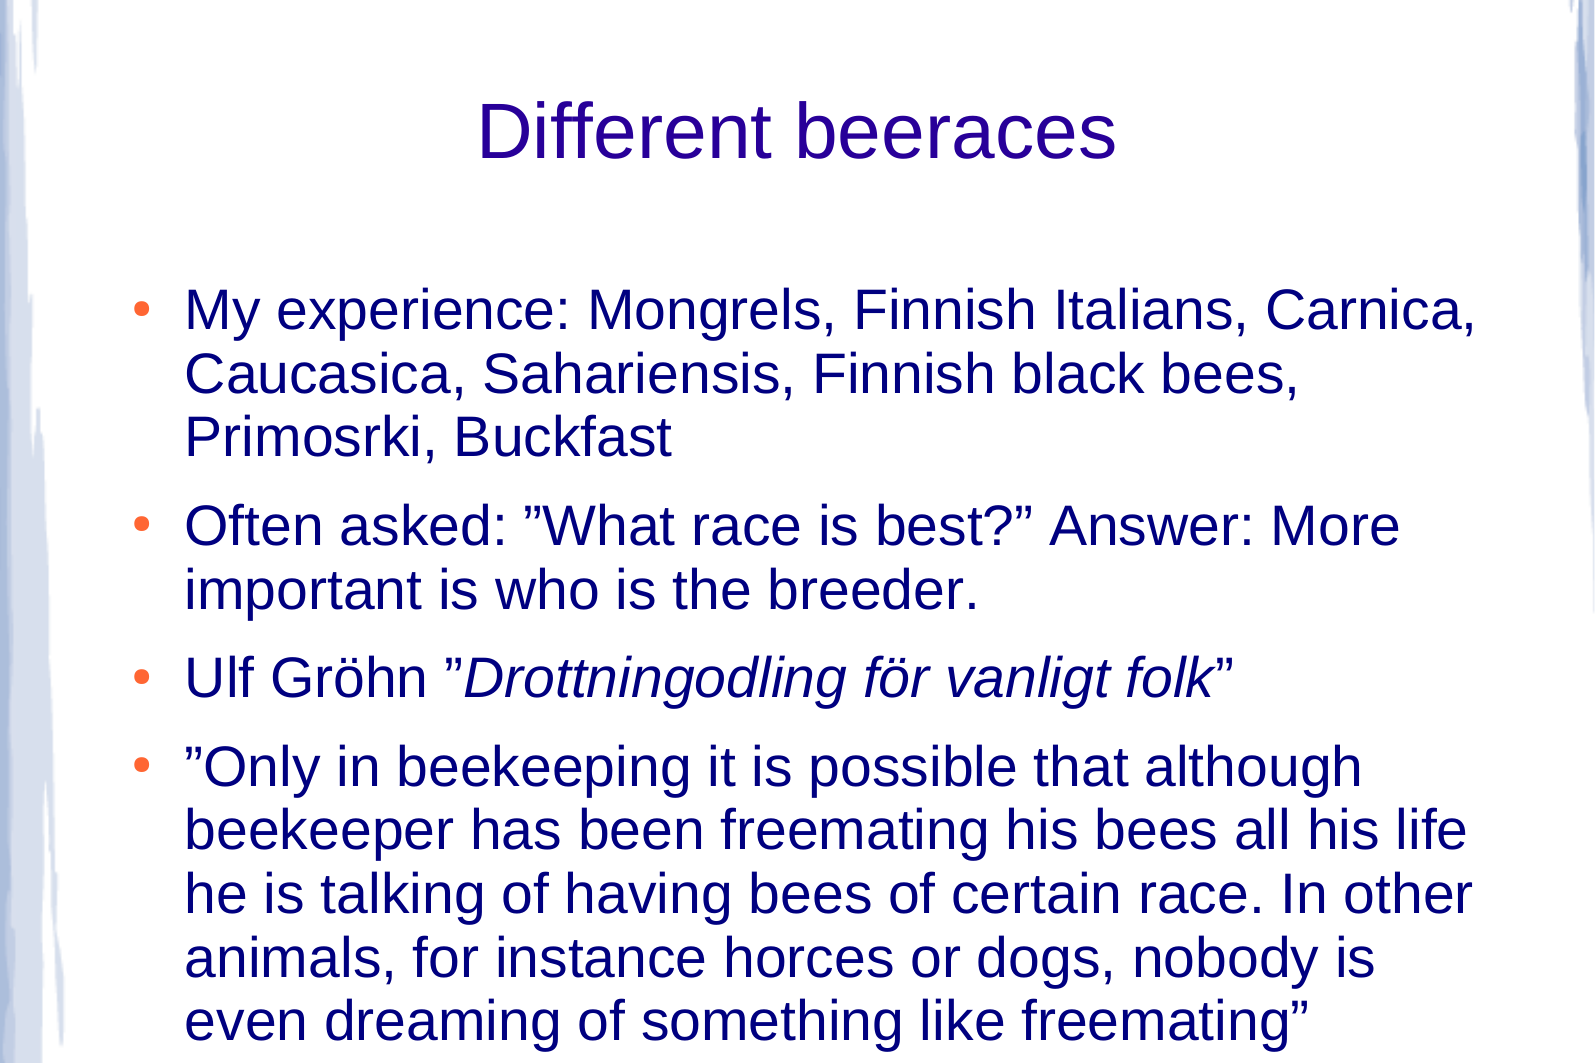

# Different beeraces
My experience: Mongrels, Finnish Italians, Carnica, Caucasica, Sahariensis, Finnish black bees, Primosrki, Buckfast
Often asked: ”What race is best?” Answer: More important is who is the breeder.
Ulf Gröhn ”Drottningodling för vanligt folk”
”Only in beekeeping it is possible that although beekeeper has been freemating his bees all his life he is talking of having bees of certain race. In other animals, for instance horces or dogs, nobody is even dreaming of something like freemating”